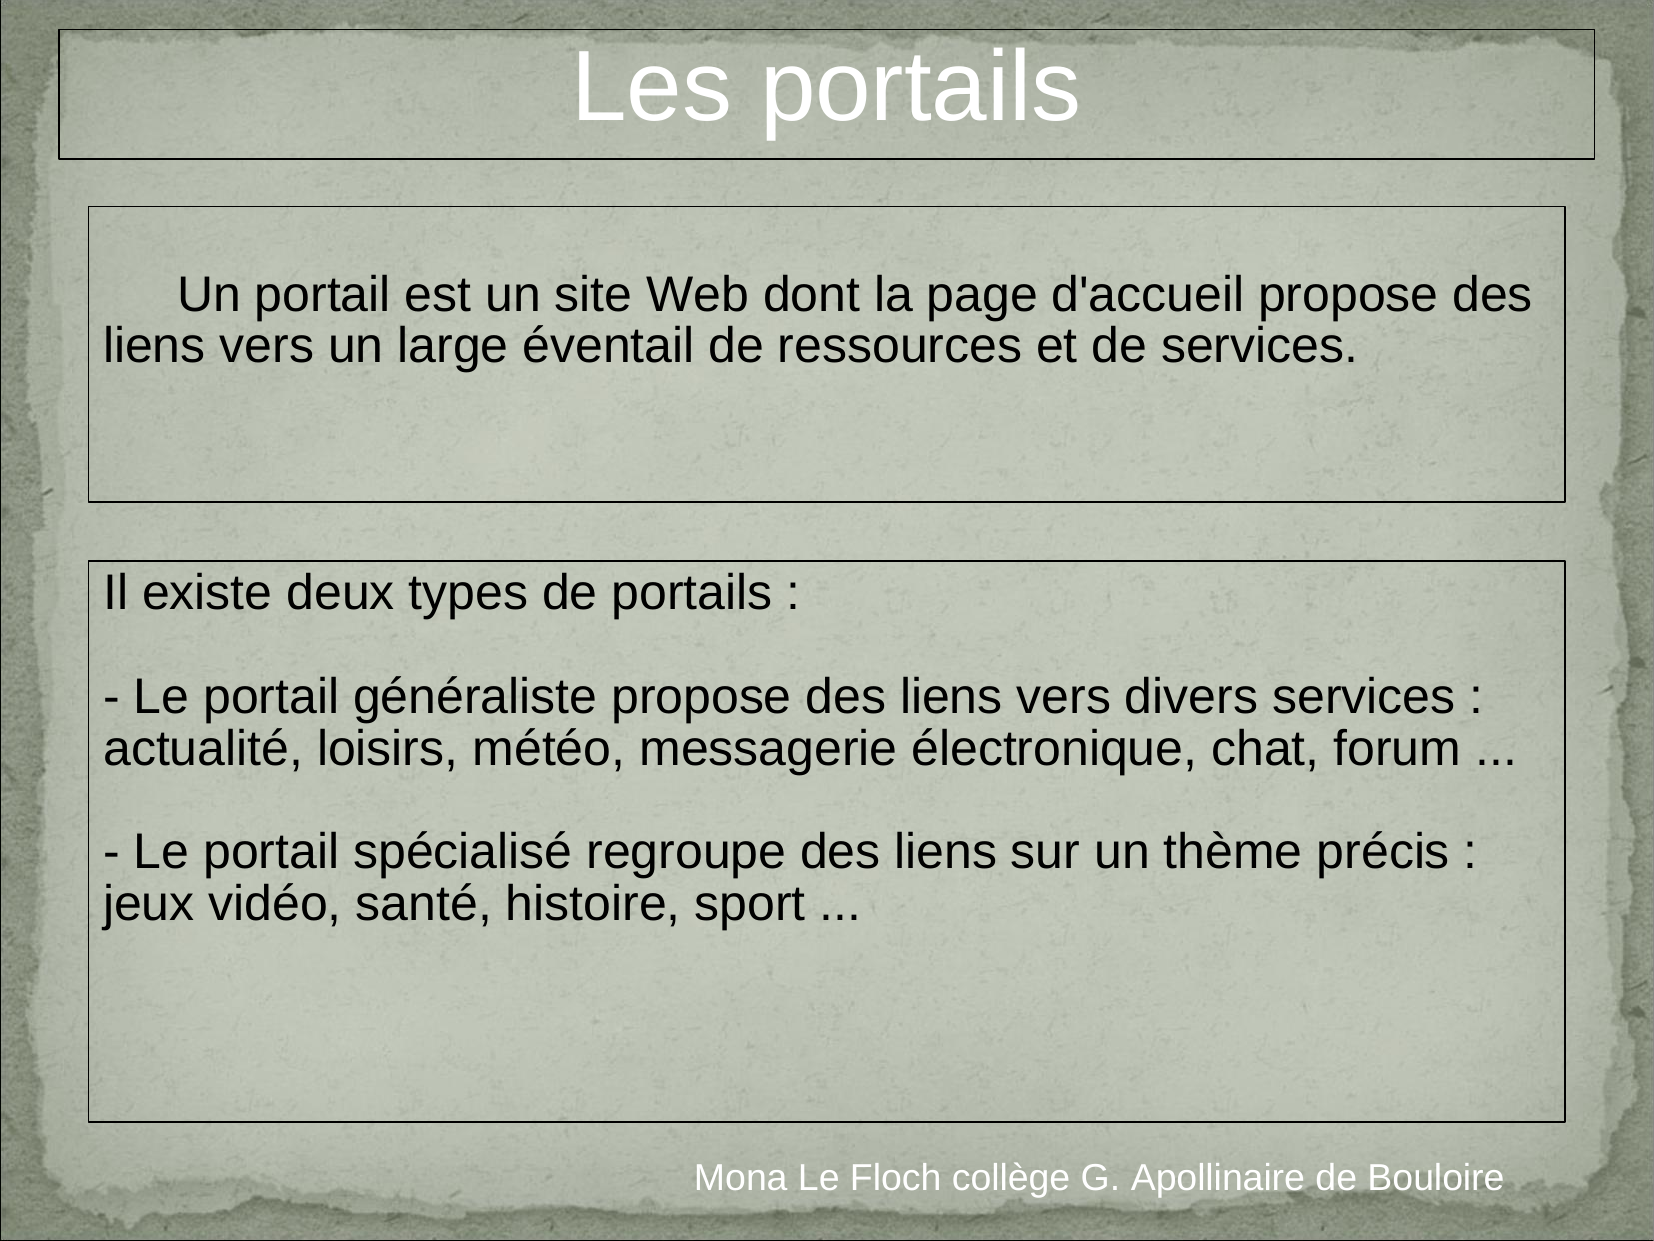

Les portails
	Un portail est un site Web dont la page d'accueil propose des liens vers un large éventail de ressources et de services.
Il existe deux types de portails :
- Le portail généraliste propose des liens vers divers services : actualité, loisirs, météo, messagerie électronique, chat, forum ...
- Le portail spécialisé regroupe des liens sur un thème précis : jeux vidéo, santé, histoire, sport ...
Mona Le Floch collège G. Apollinaire de Bouloire